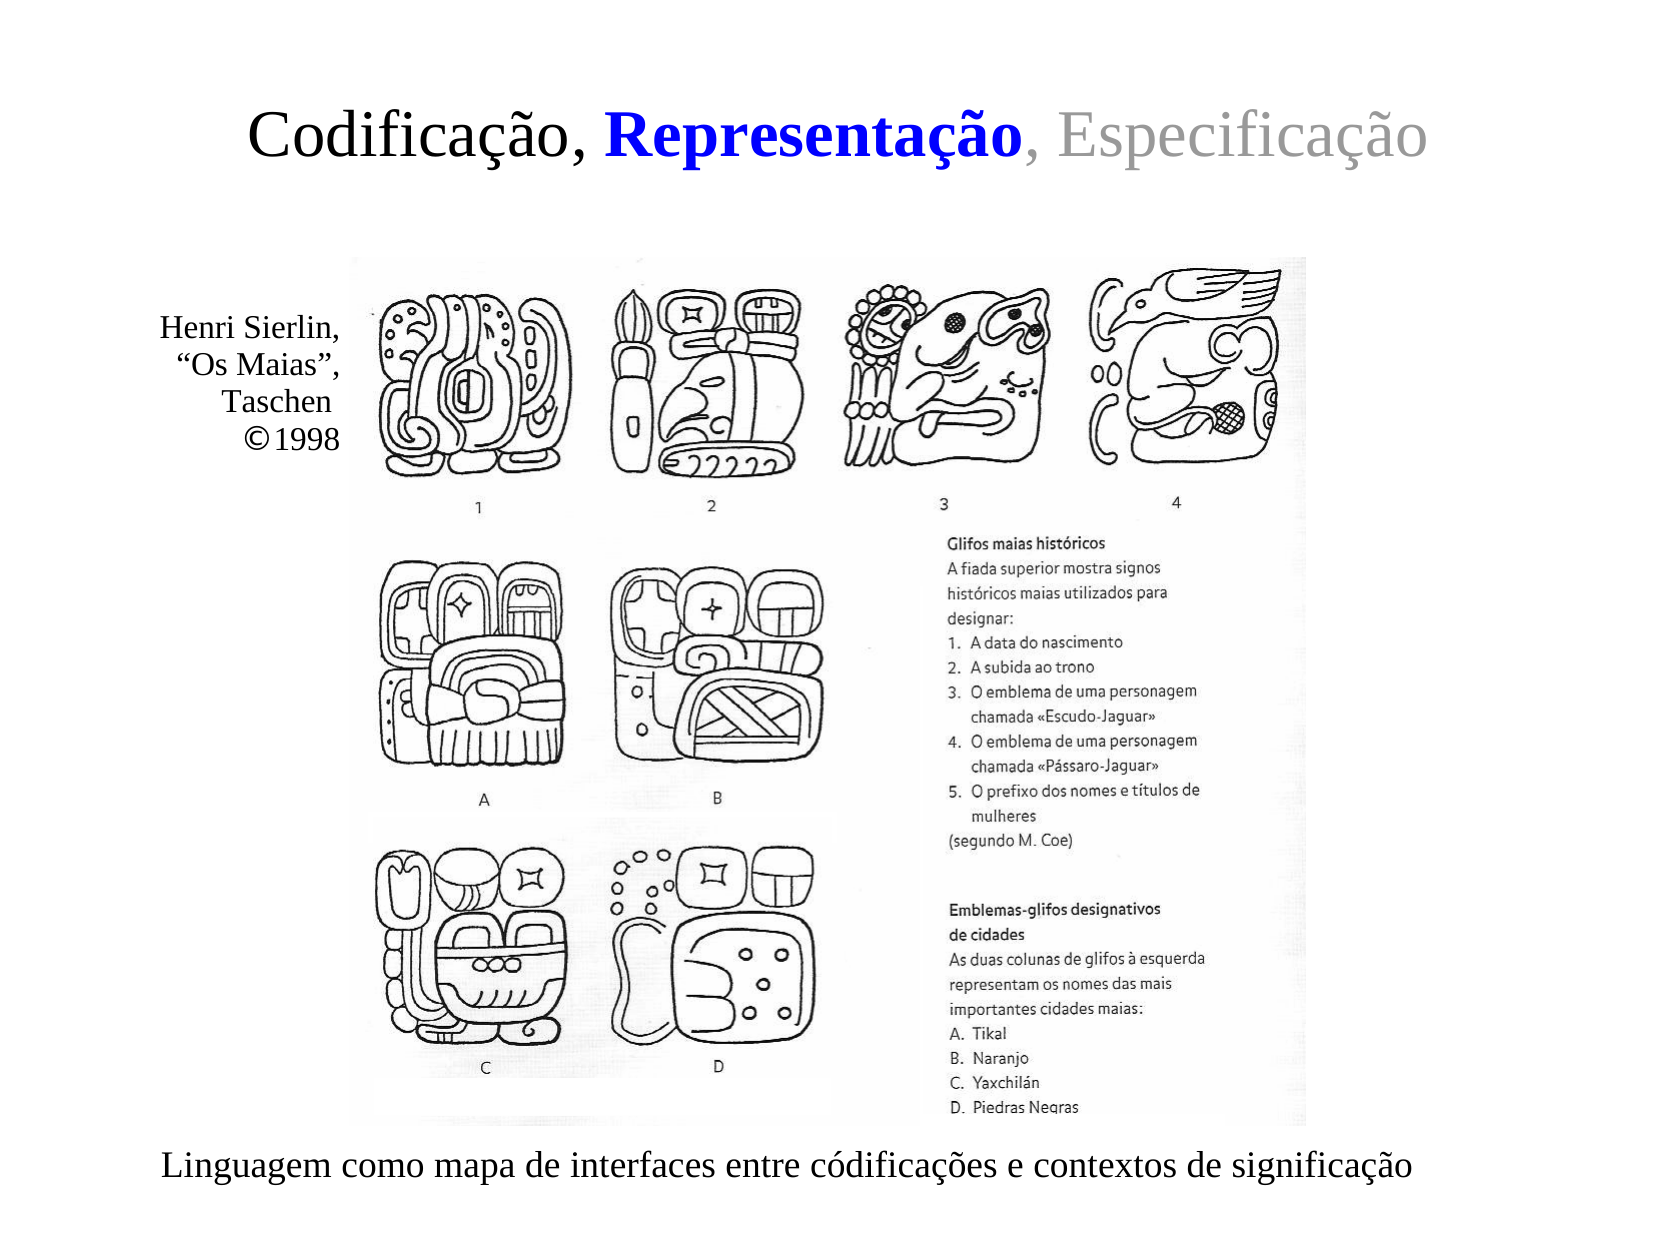

Codificação, Representação, Especificação
Henri Sierlin,
 “Os Maias”,
 Taschen
©1998
Linguagem como mapa de interfaces entre códificações e contextos de significação